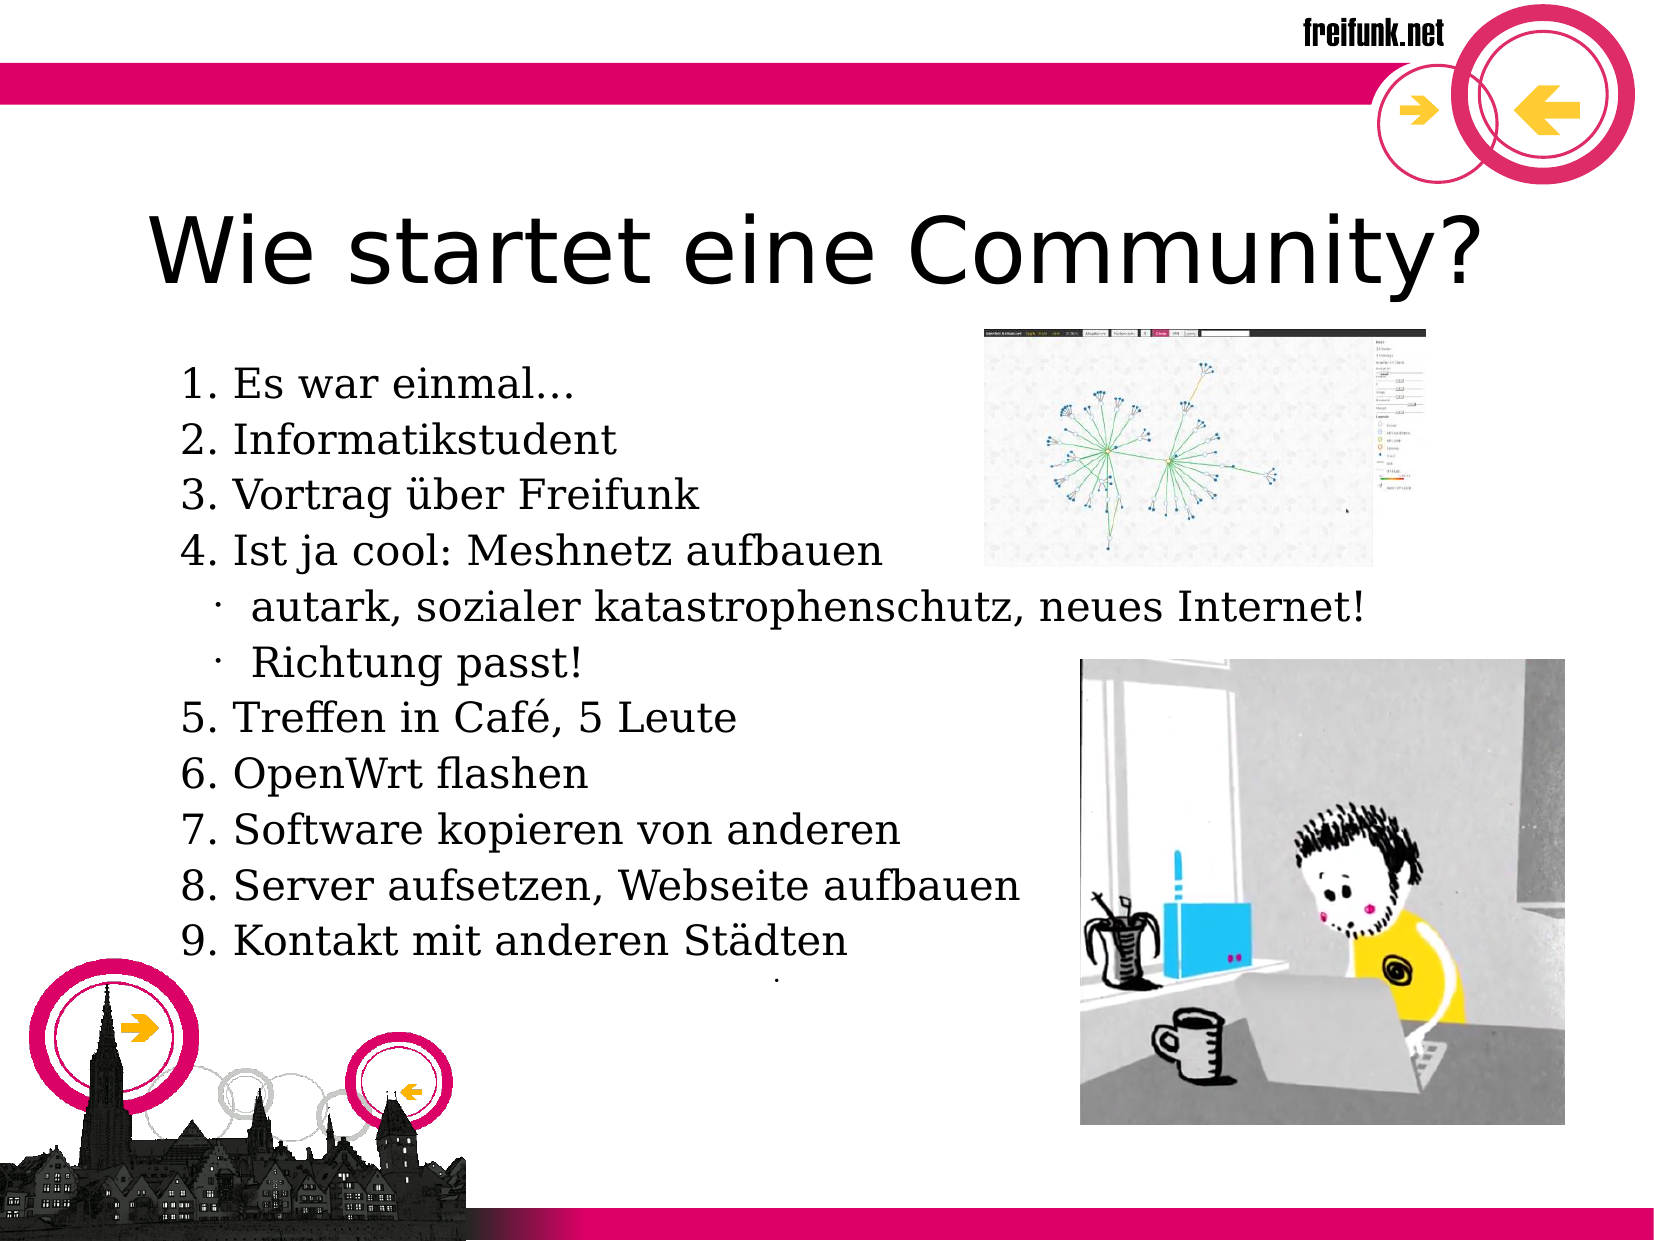

# Wie startet eine Community?
 Es war einmal…
 Informatikstudent
 Vortrag über Freifunk
 Ist ja cool: Meshnetz aufbauen
autark, sozialer katastrophenschutz, neues Internet!
Richtung passt!
 Treffen in Café, 5 Leute
 OpenWrt flashen
 Software kopieren von anderen
 Server aufsetzen, Webseite aufbauen
 Kontakt mit anderen Städten